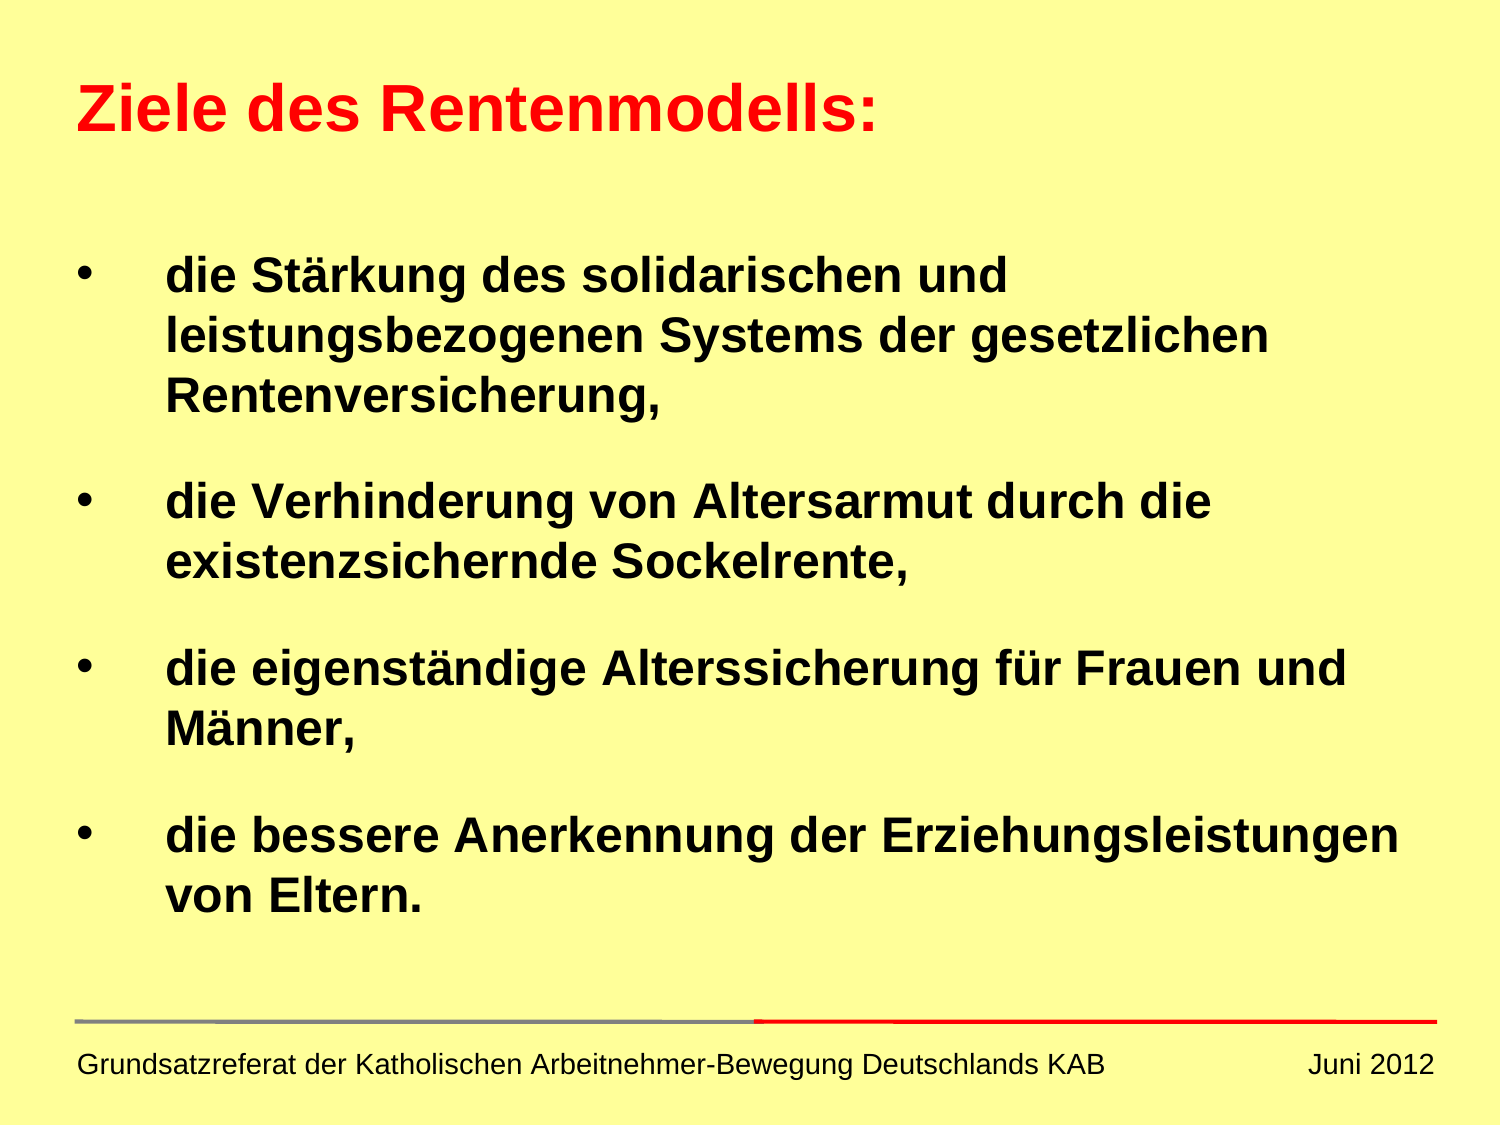

# Ziele des Rentenmodells:
die Stärkung des solidarischen und leistungsbezogenen Systems der gesetzlichen Rentenversicherung,
die Verhinderung von Altersarmut durch die existenzsichernde Sockelrente,
die eigenständige Alterssicherung für Frauen und Männer,
die bessere Anerkennung der Erziehungsleistungen von Eltern.